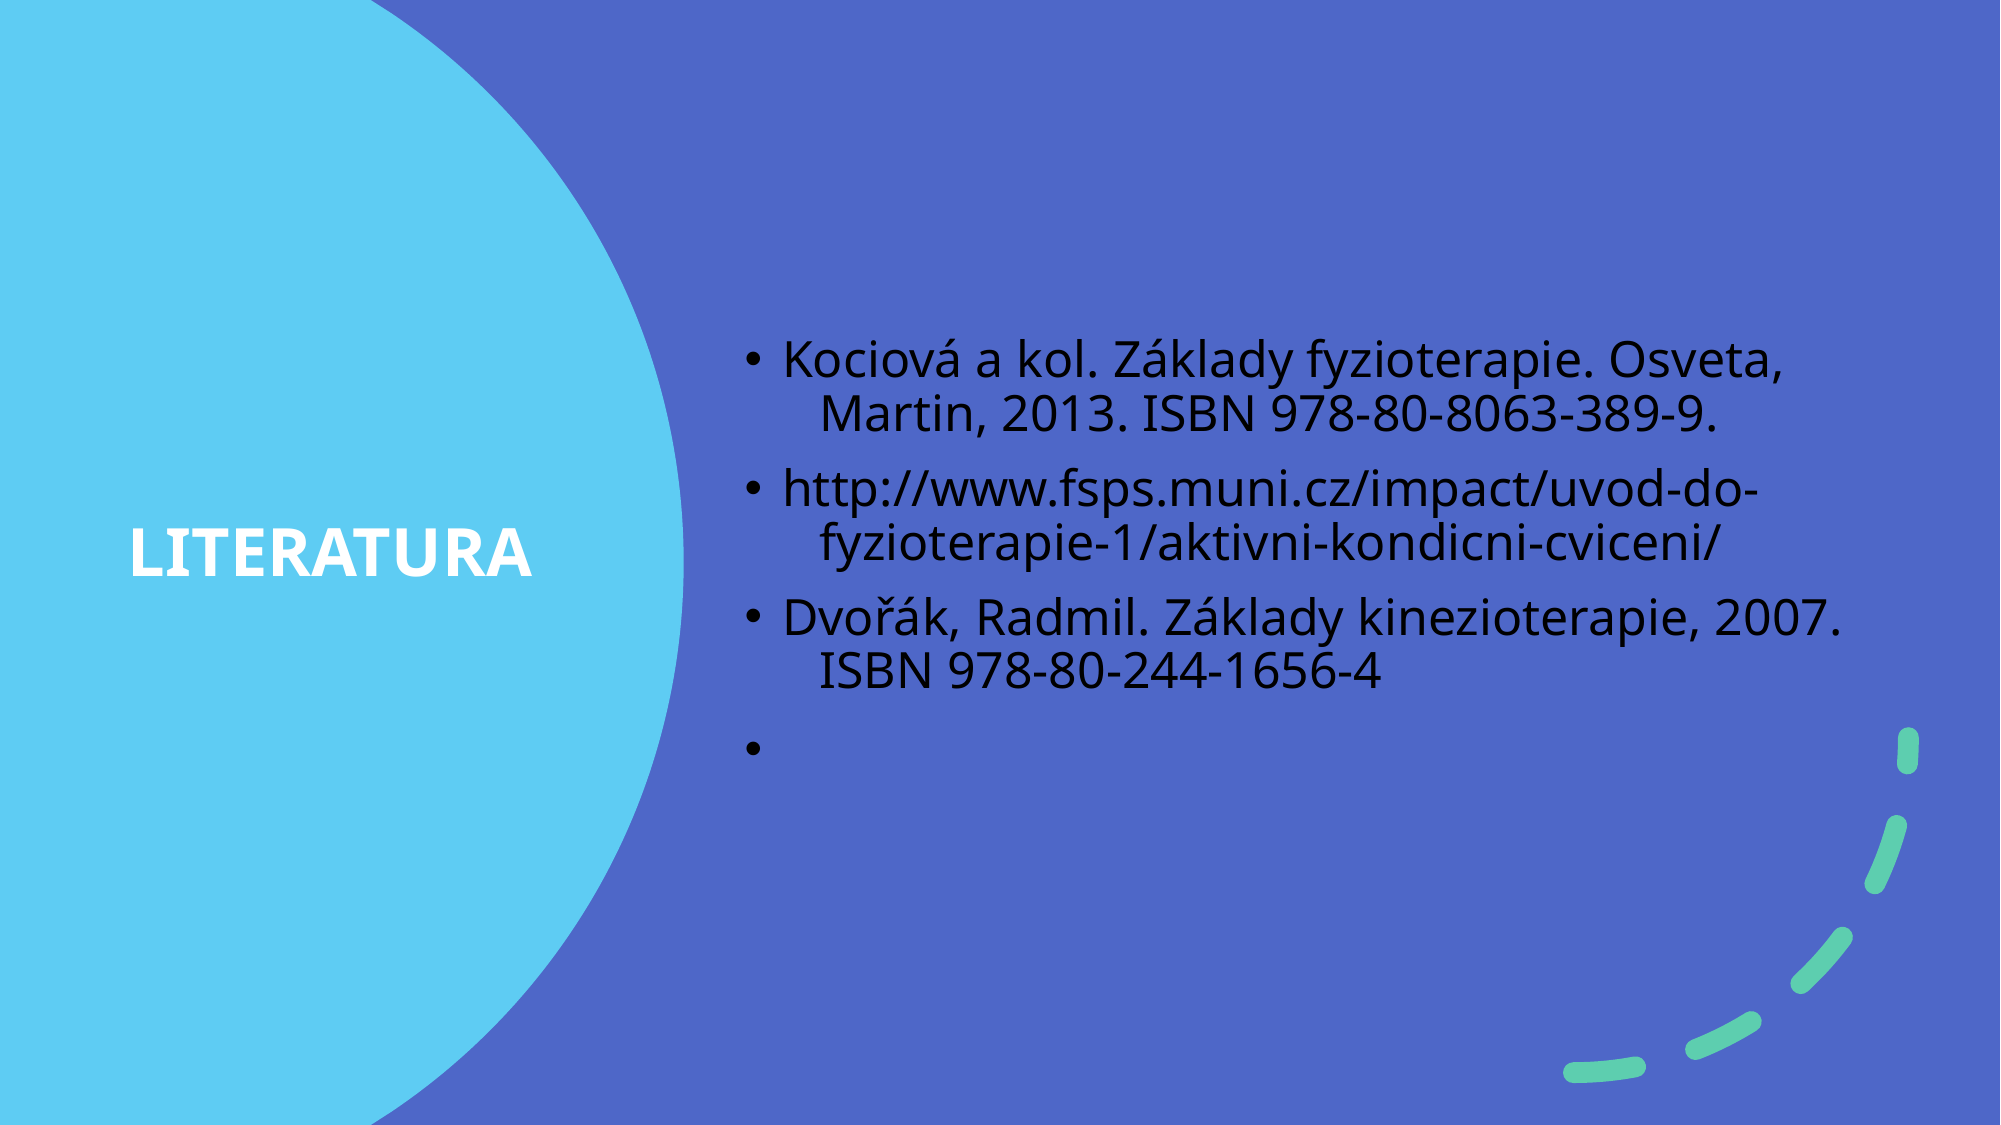

Kociová a kol. Základy fyzioterapie. Osveta, Martin, 2013. ISBN 978-80-8063-389-9.
http://www.fsps.muni.cz/impact/uvod-do-fyzioterapie-1/aktivni-kondicni-cviceni/
Dvořák, Radmil. Základy kinezioterapie, 2007. ISBN 978-80-244-1656-4
# LITERATURA